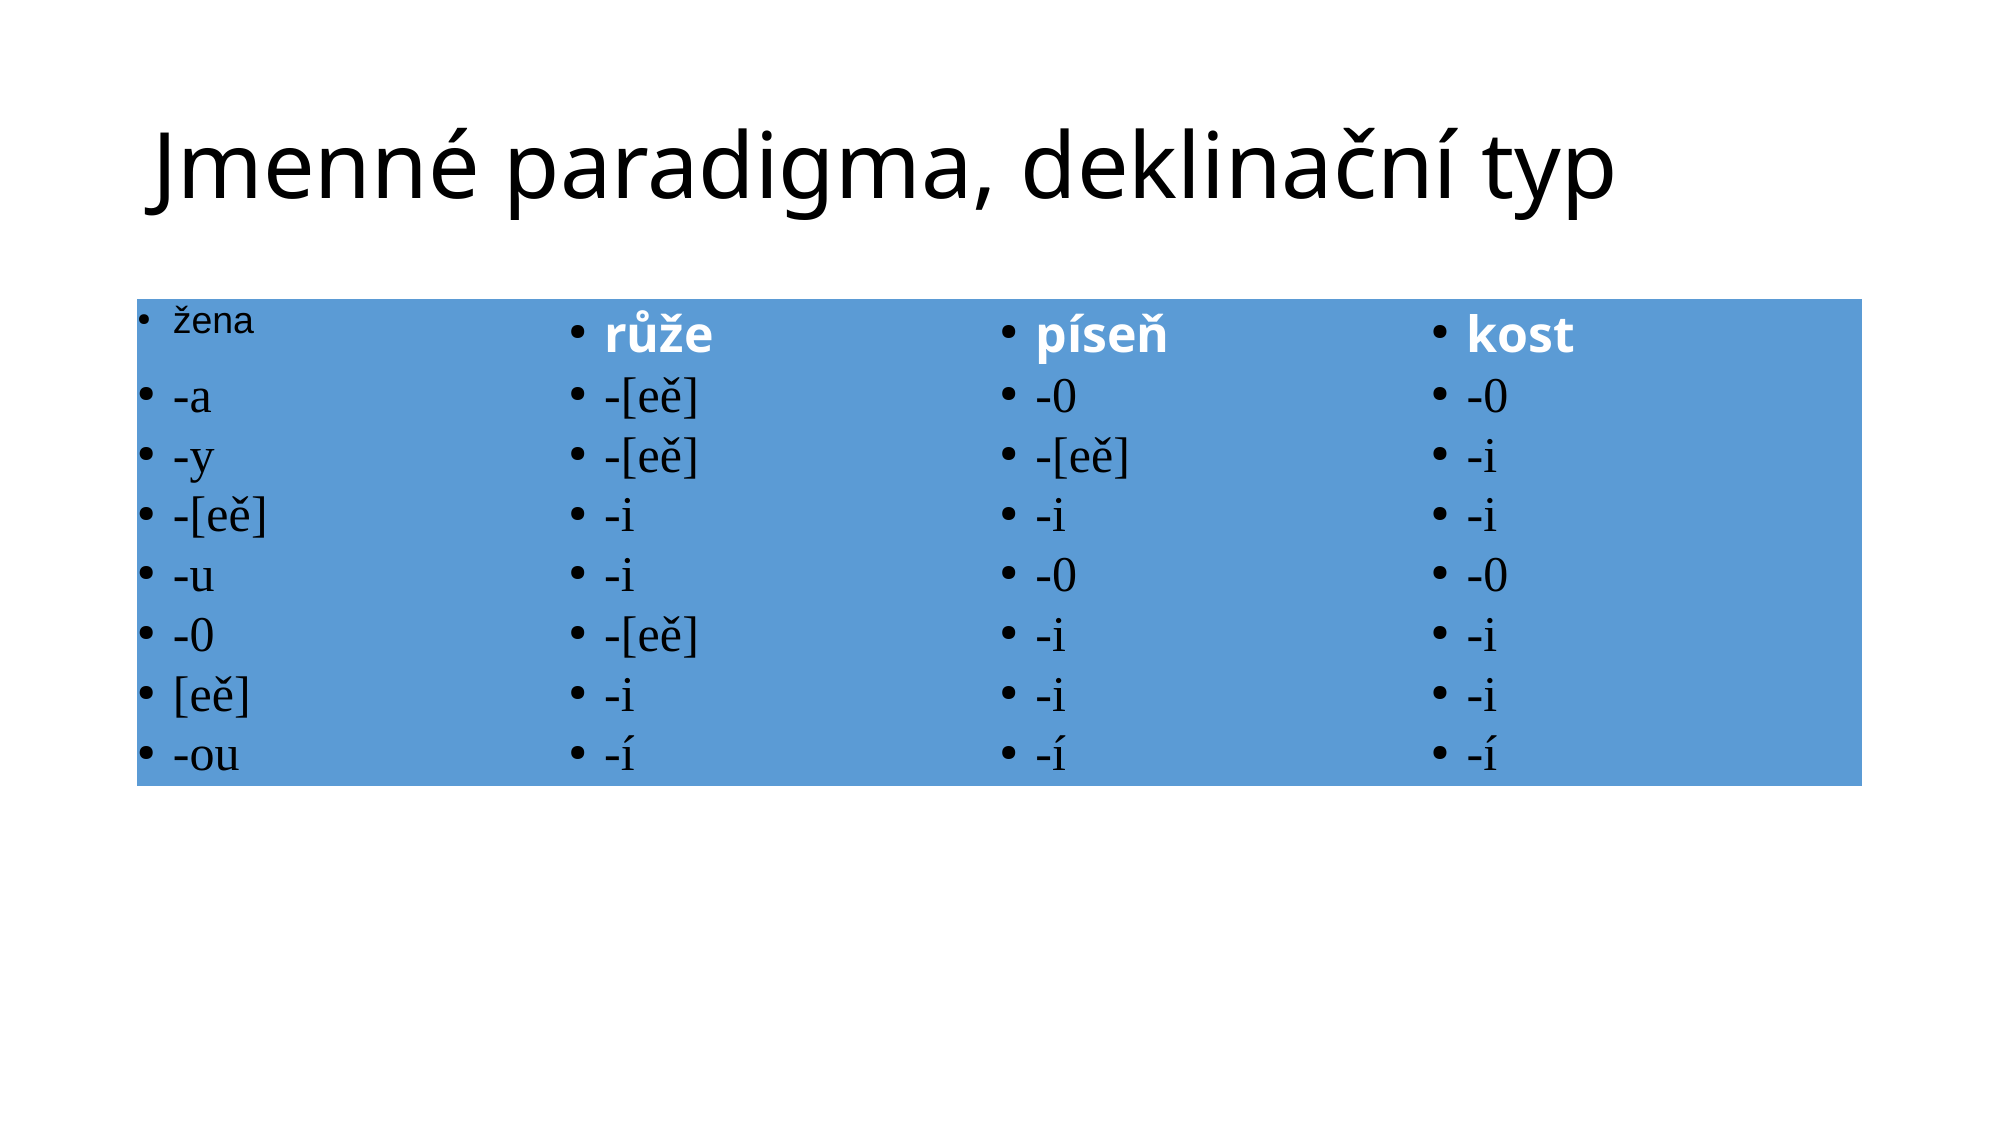

# Jmenné paradigma, deklinační typ
| žena | růže | píseň | kost |
| --- | --- | --- | --- |
| -a | -[eě] | -0 | -0 |
| -y | -[eě] | -[eě] | -i |
| -[eě] | -i | -i | -i |
| -u | -i | -0 | -0 |
| -0 | -[eě] | -i | -i |
| [eě] | -i | -i | -i |
| -ou | -í | -í | -í |